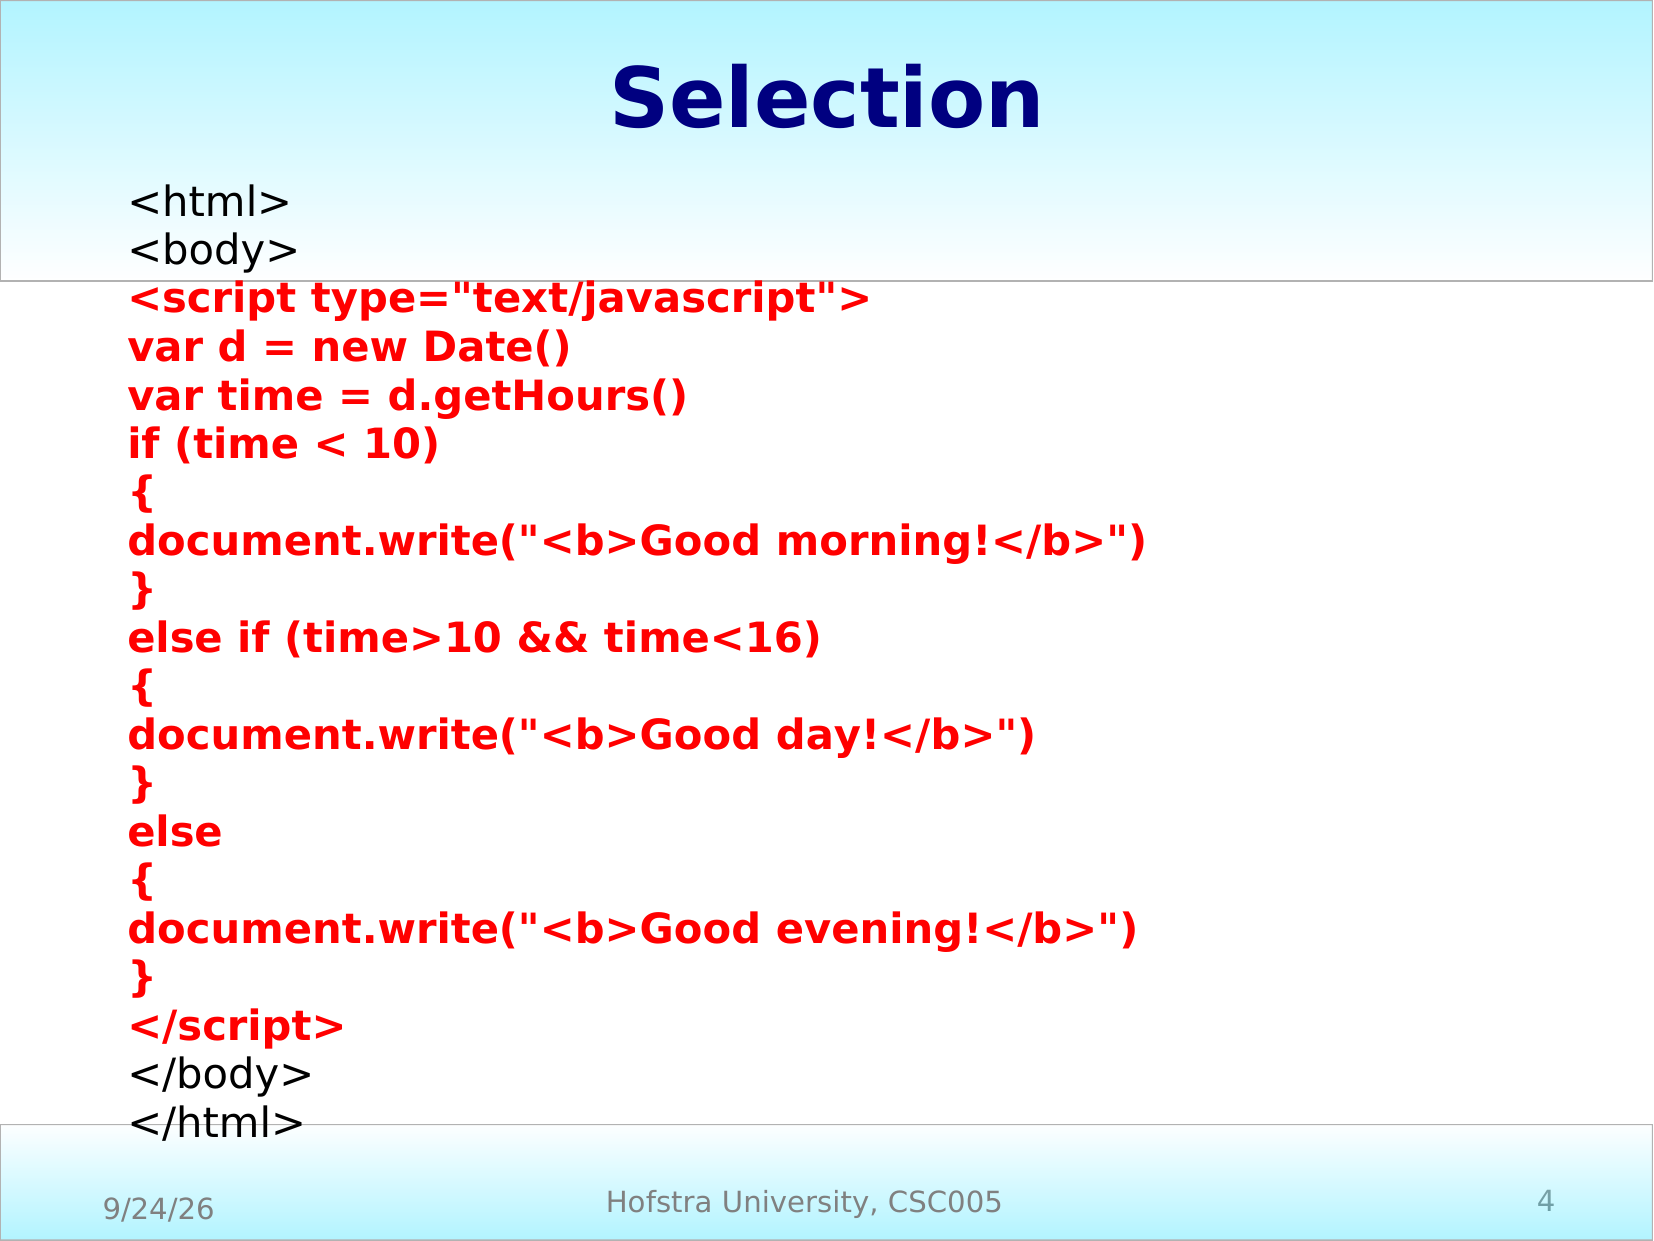

# Selection
<html>
<body>
<script type="text/javascript">
var d = new Date()
var time = d.getHours()
if (time < 10)
{
document.write("<b>Good morning!</b>")
}
else if (time>10 && time<16)
{
document.write("<b>Good day!</b>")
}
else
{
document.write("<b>Good evening!</b>")
}
</script>
</body>
</html>
4
Hofstra University, CSC005